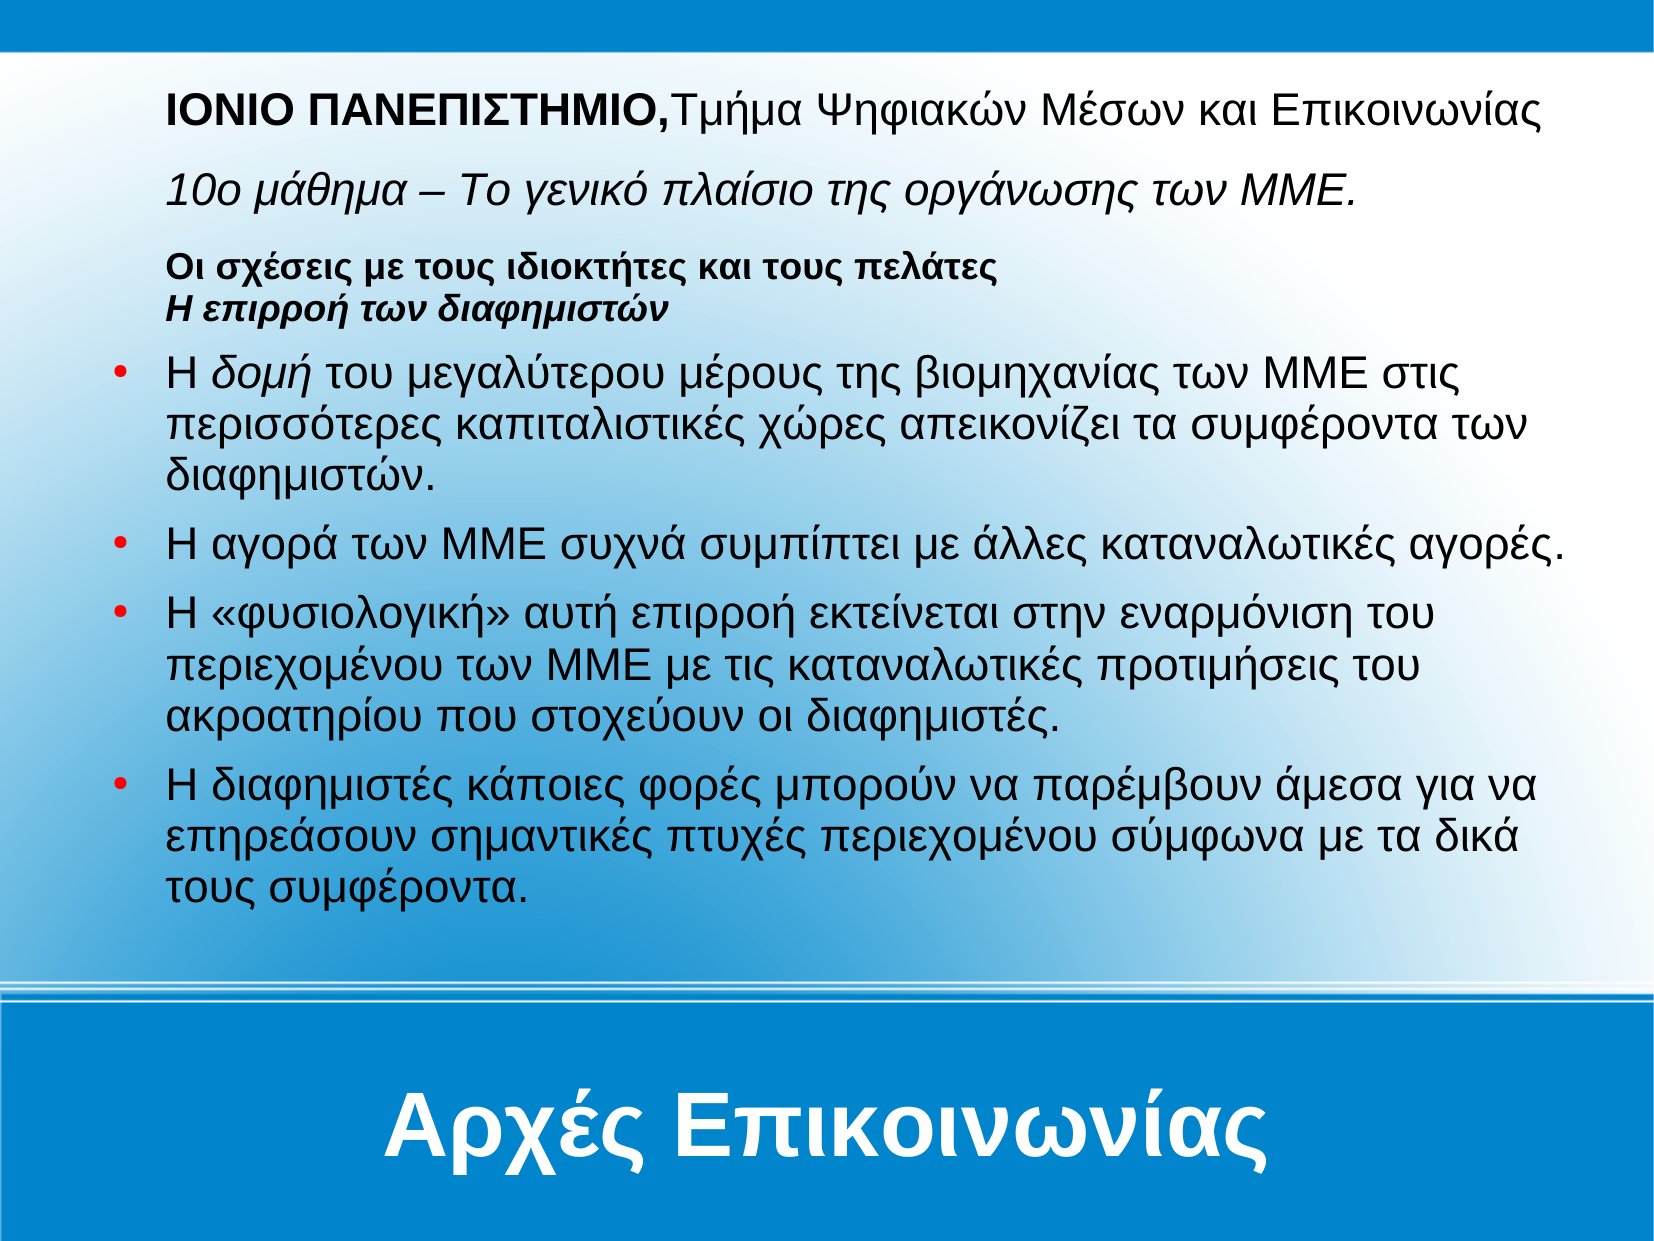

ΙΟΝΙΟ ΠΑΝΕΠΙΣΤΗΜΙΟ,Τμήμα Ψηφιακών Μέσων και Επικοινωνίας
10ο μάθημα – Το γενικό πλαίσιο της οργάνωσης των ΜΜΕ.
Οι σχέσεις με τους ιδιοκτήτες και τους πελάτες
Η επιρροή των διαφημιστών
Η δομή του μεγαλύτερου μέρους της βιομηχανίας των ΜΜΕ στις περισσότερες καπιταλιστικές χώρες απεικονίζει τα συμφέροντα των διαφημιστών.
Η αγορά των ΜΜΕ συχνά συμπίπτει με άλλες καταναλωτικές αγορές.
Η «φυσιολογική» αυτή επιρροή εκτείνεται στην εναρμόνιση του περιεχομένου των ΜΜΕ με τις καταναλωτικές προτιμήσεις του ακροατηρίου που στοχεύουν οι διαφημιστές.
Η διαφημιστές κάποιες φορές μπορούν να παρέμβουν άμεσα για να επηρεάσουν σημαντικές πτυχές περιεχομένου σύμφωνα με τα δικά τους συμφέροντα.
# Αρχές Επικοινωνίας